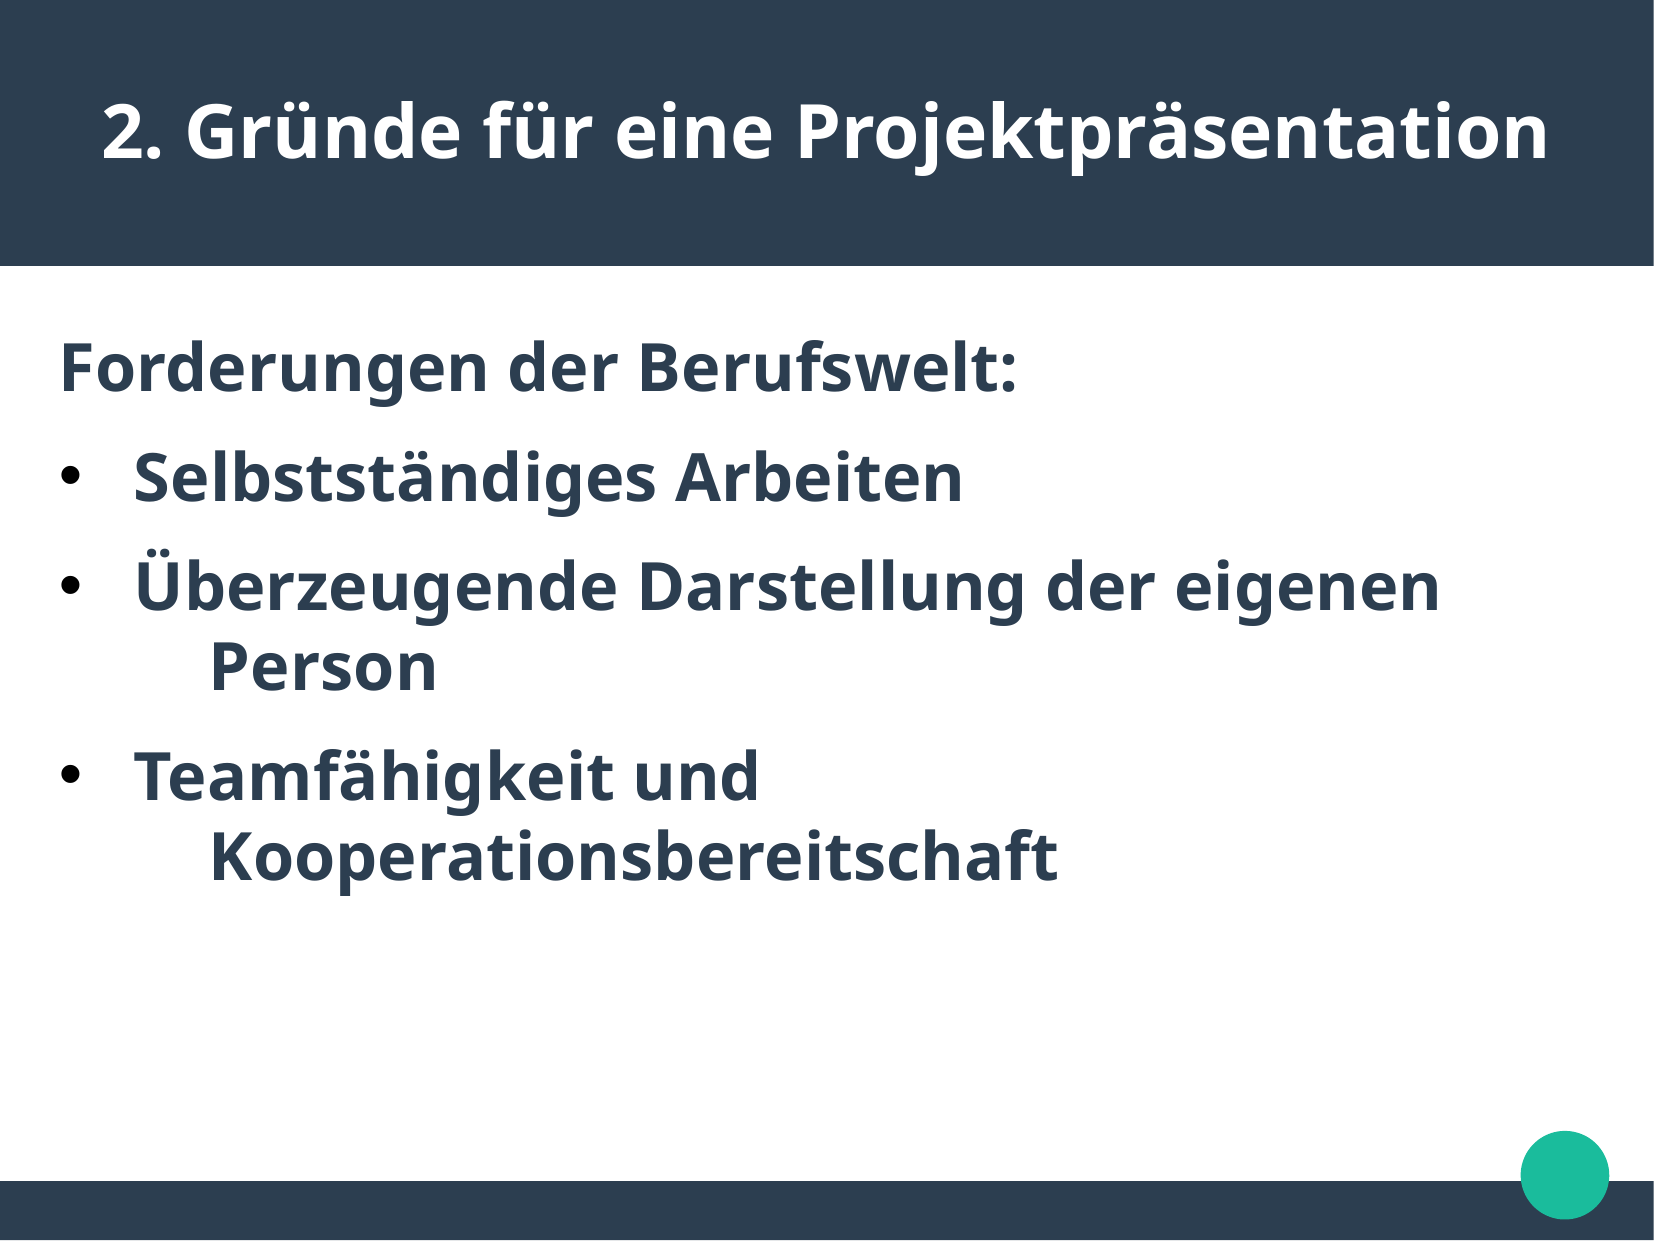

# 2. Gründe für eine Projektpräsentation
Forderungen der Berufswelt:
Selbstständiges Arbeiten
Überzeugende Darstellung der eigenen Person
Teamfähigkeit und Kooperationsbereitschaft